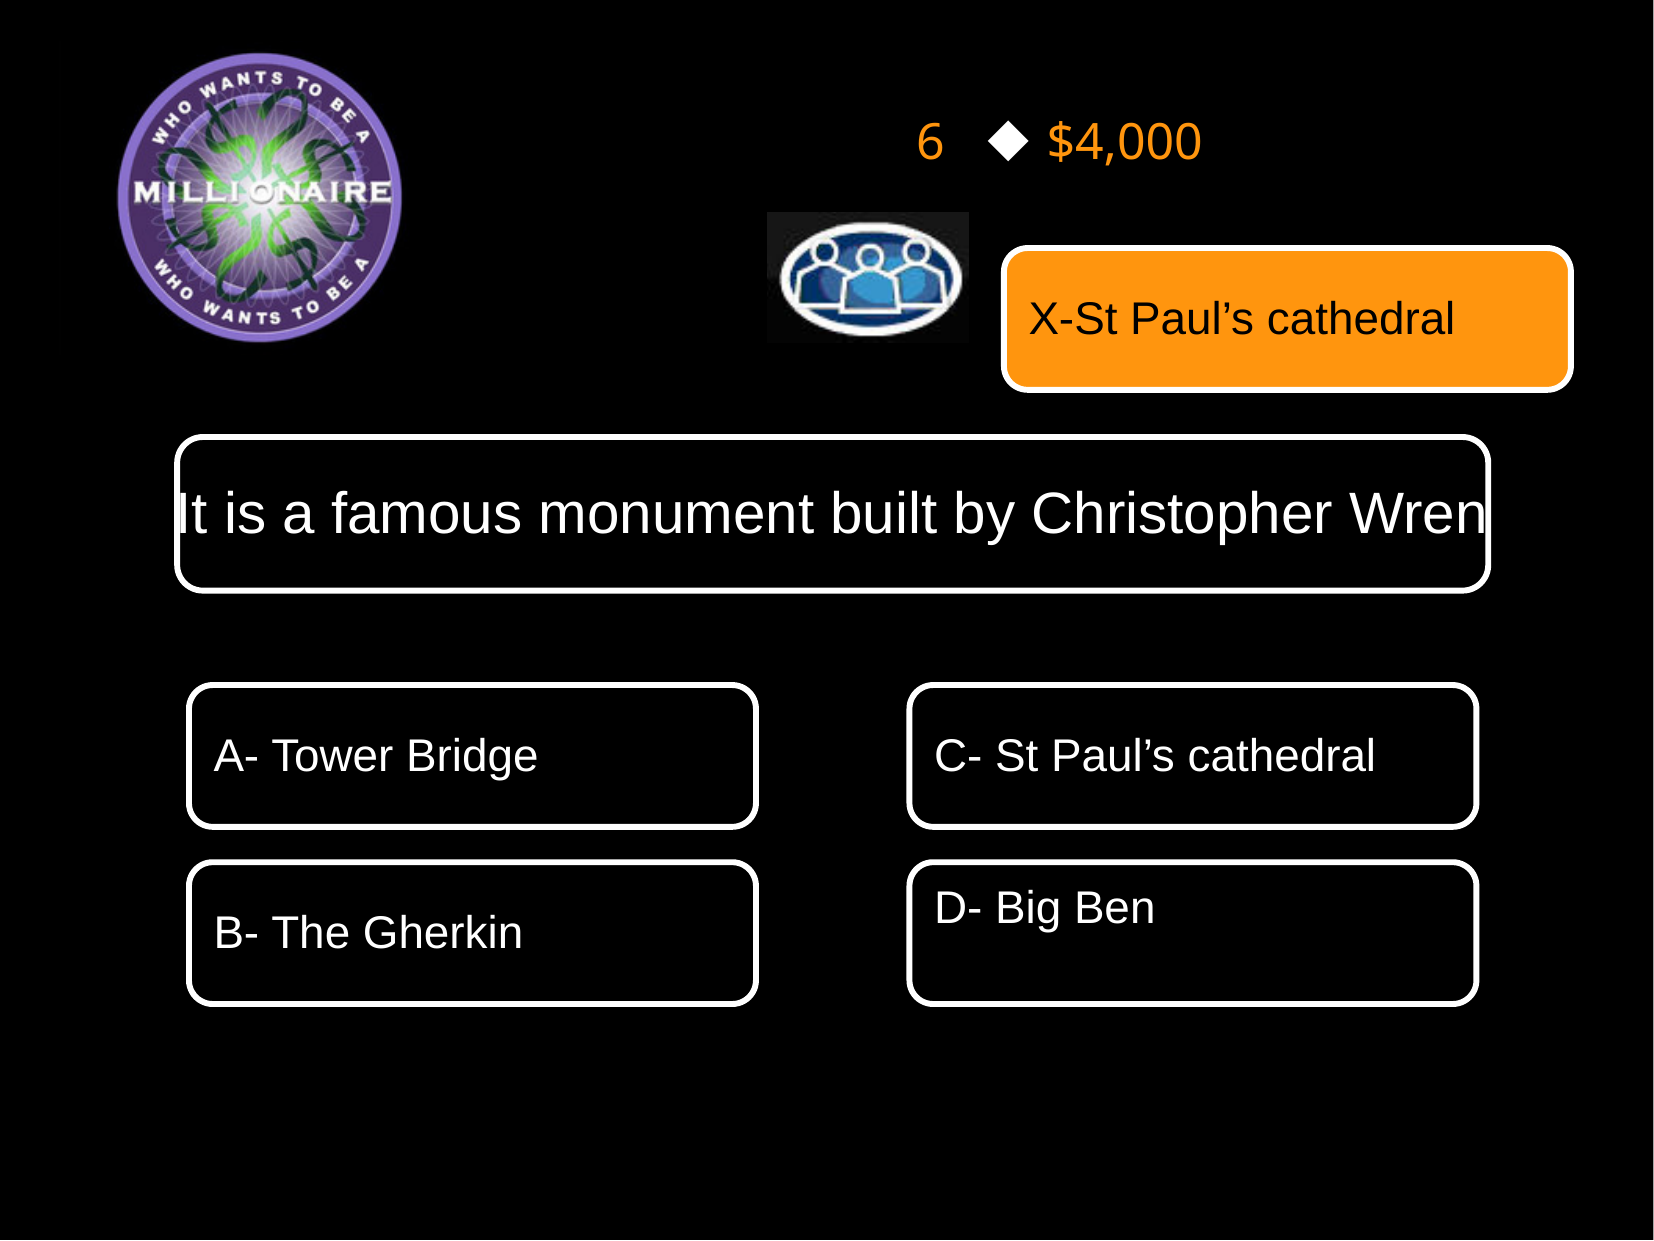

6  $4,000
X-St Paul’s cathedral
It is a famous monument built by Christopher Wren
A- Tower Bridge
C- St Paul’s cathedral
B- The Gherkin
D- Big Ben